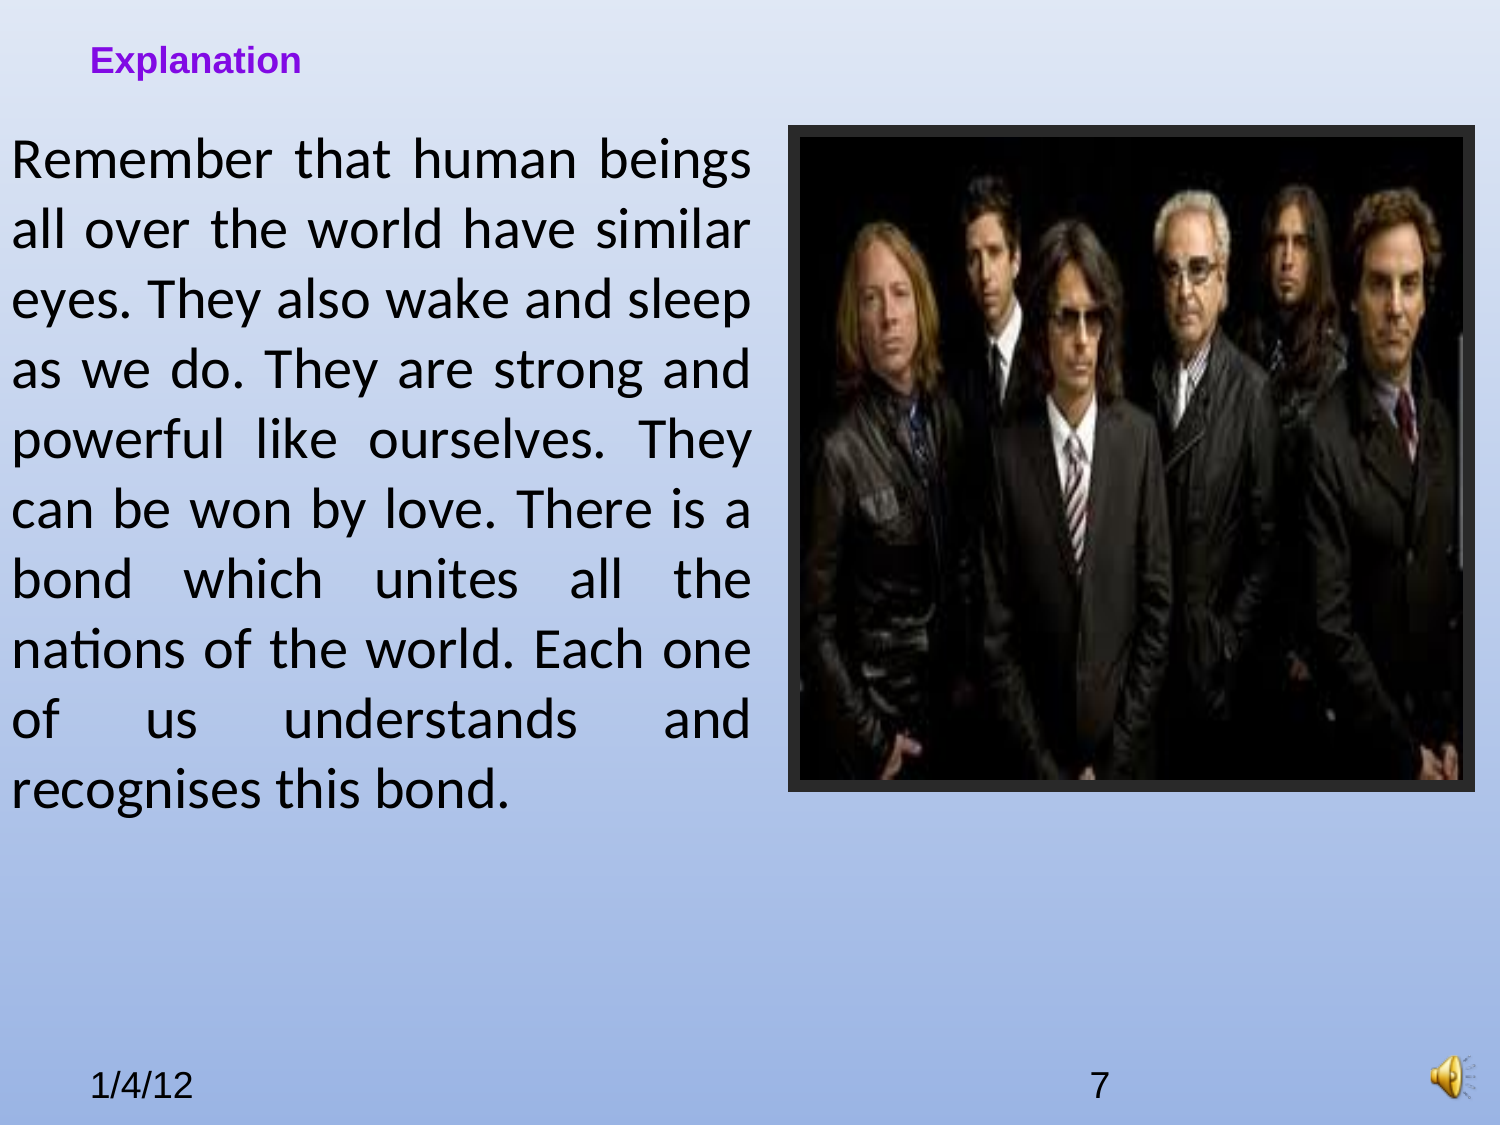

Explanation
Remember that human beings all over the world have similar eyes. They also wake and sleep as we do. They are strong and powerful like ourselves. They can be won by love. There is a bond which unites all the nations of the world. Each one of us understands and recognises this bond.